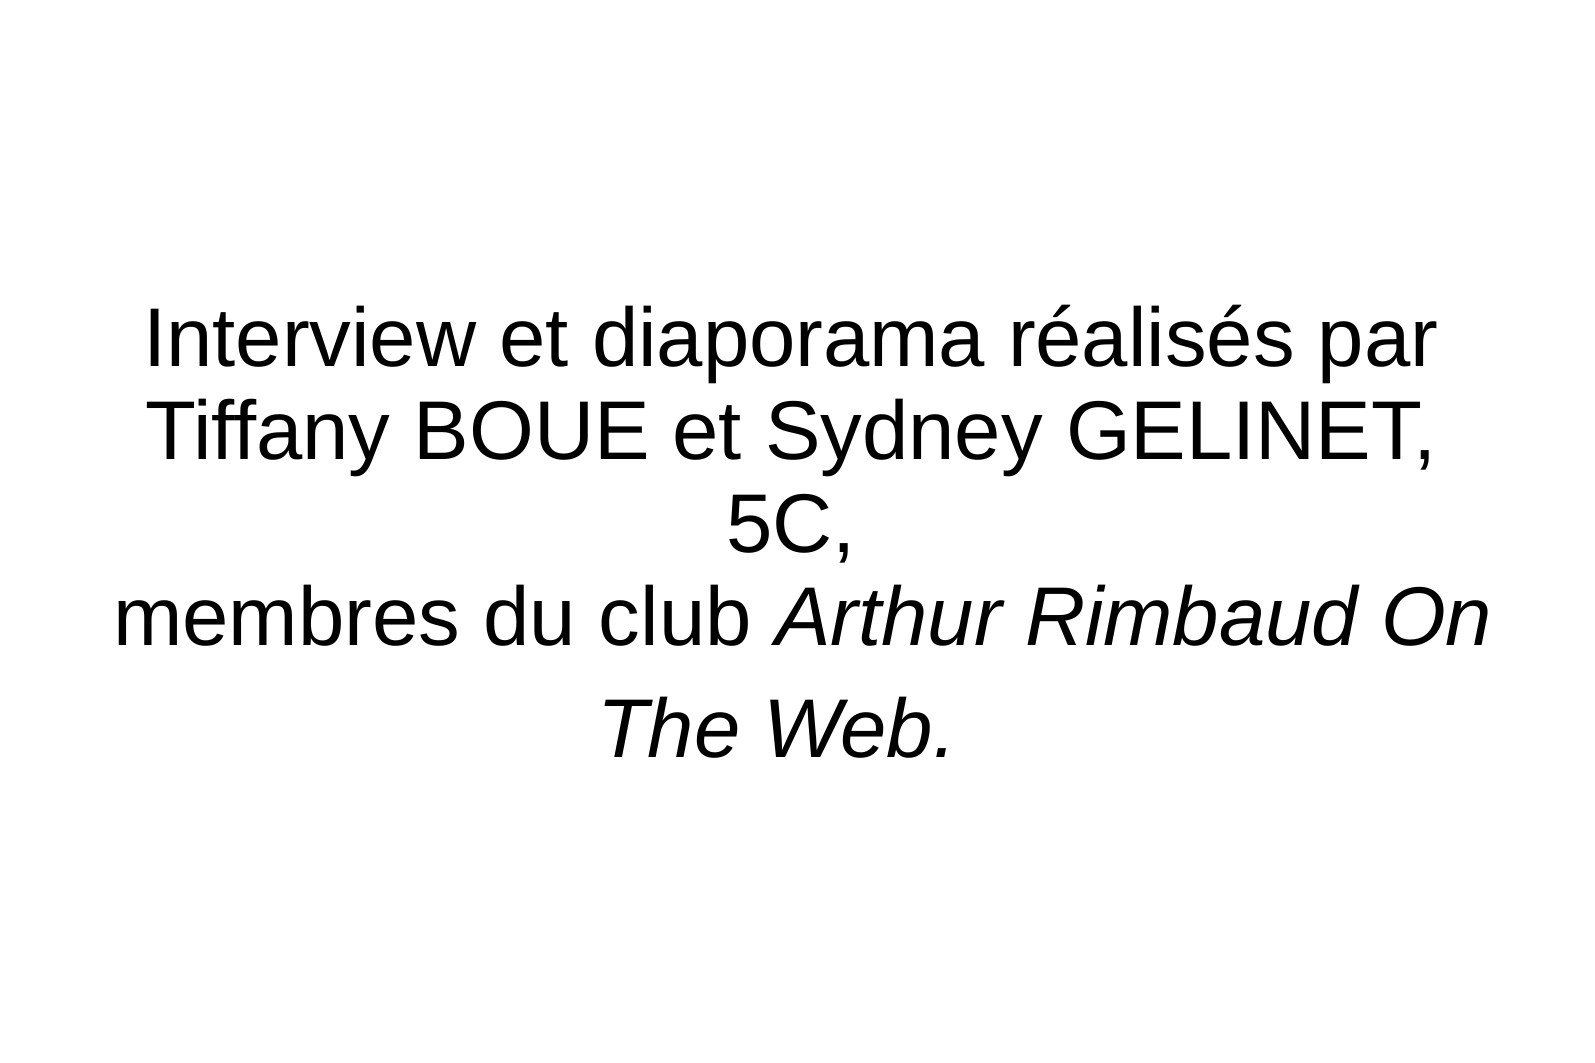

Interview et diaporama réalisés par Tiffany BOUE et Sydney GELINET, 5C,
 membres du club Arthur Rimbaud On The Web.